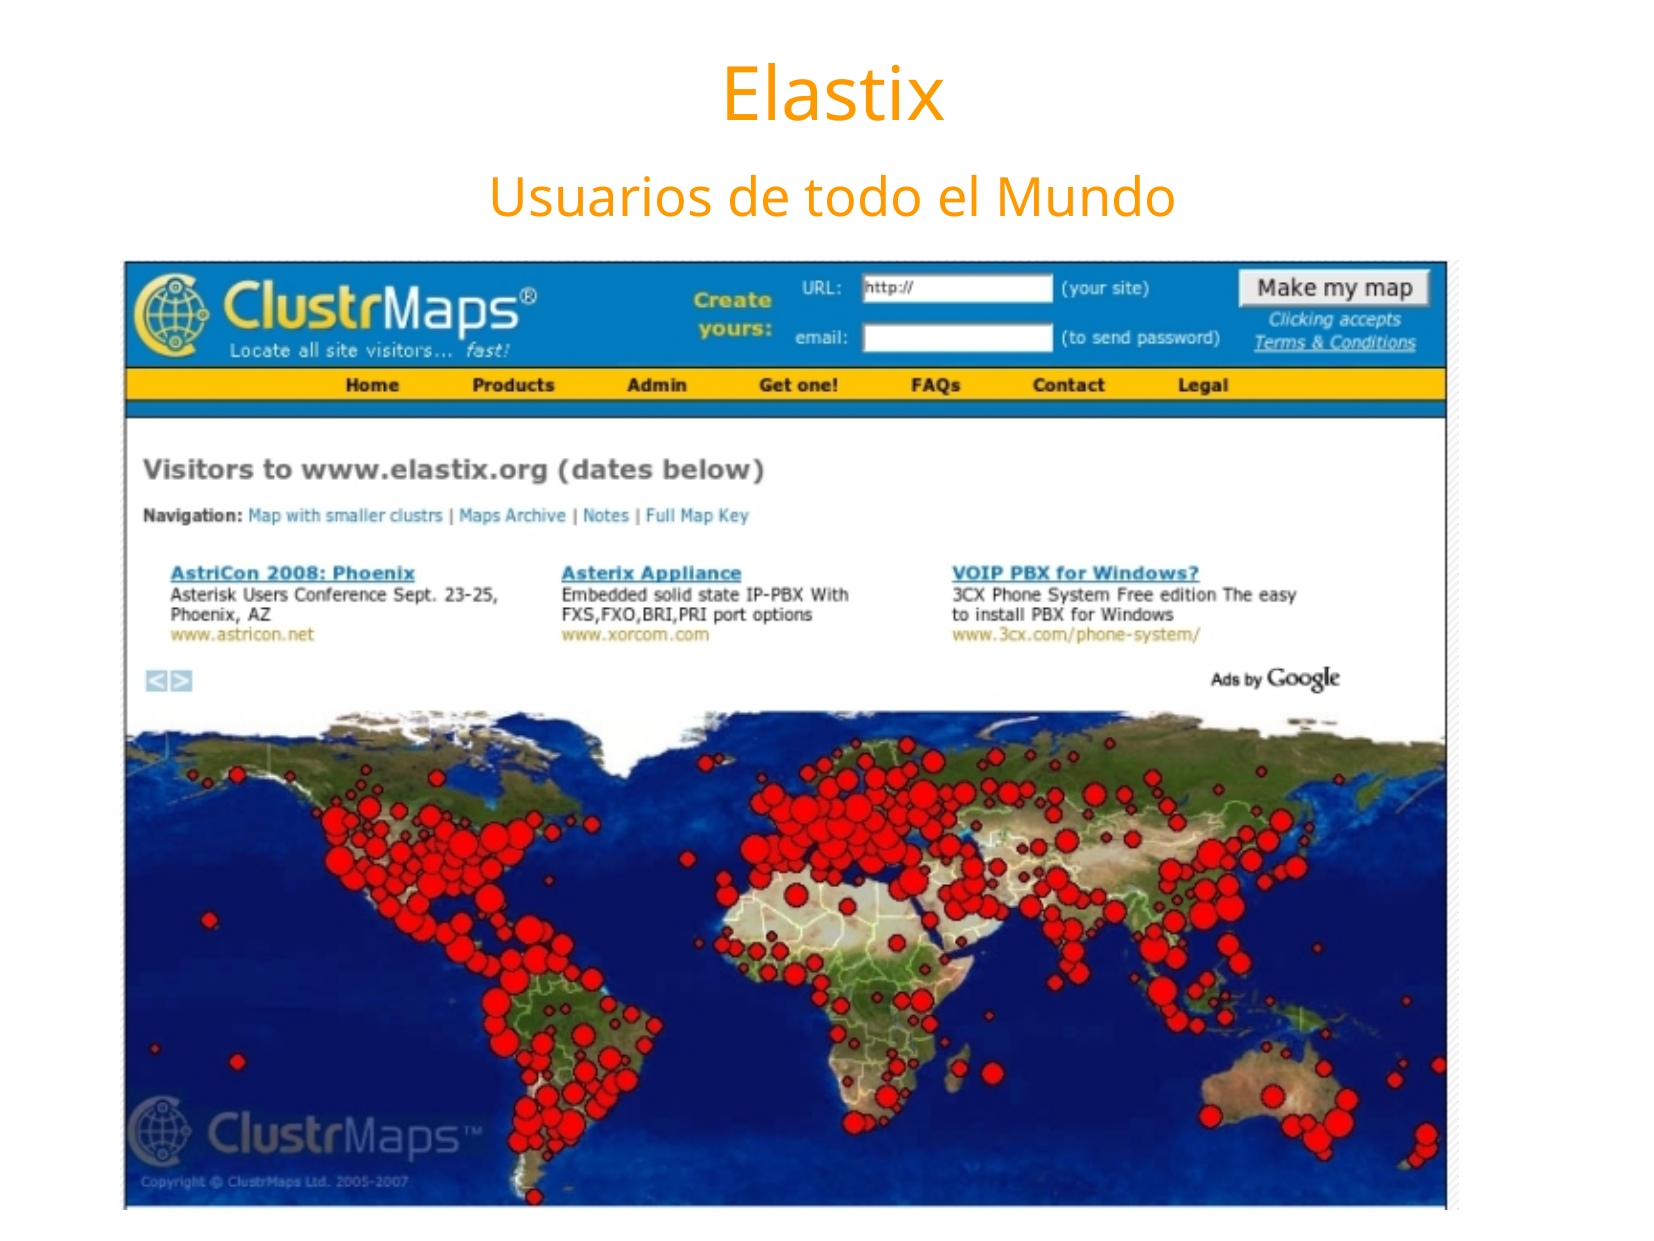

# Elastix Usuarios de todo el Mundo
© 2008 PaloSanto Solutions. Todos los derechos reservados